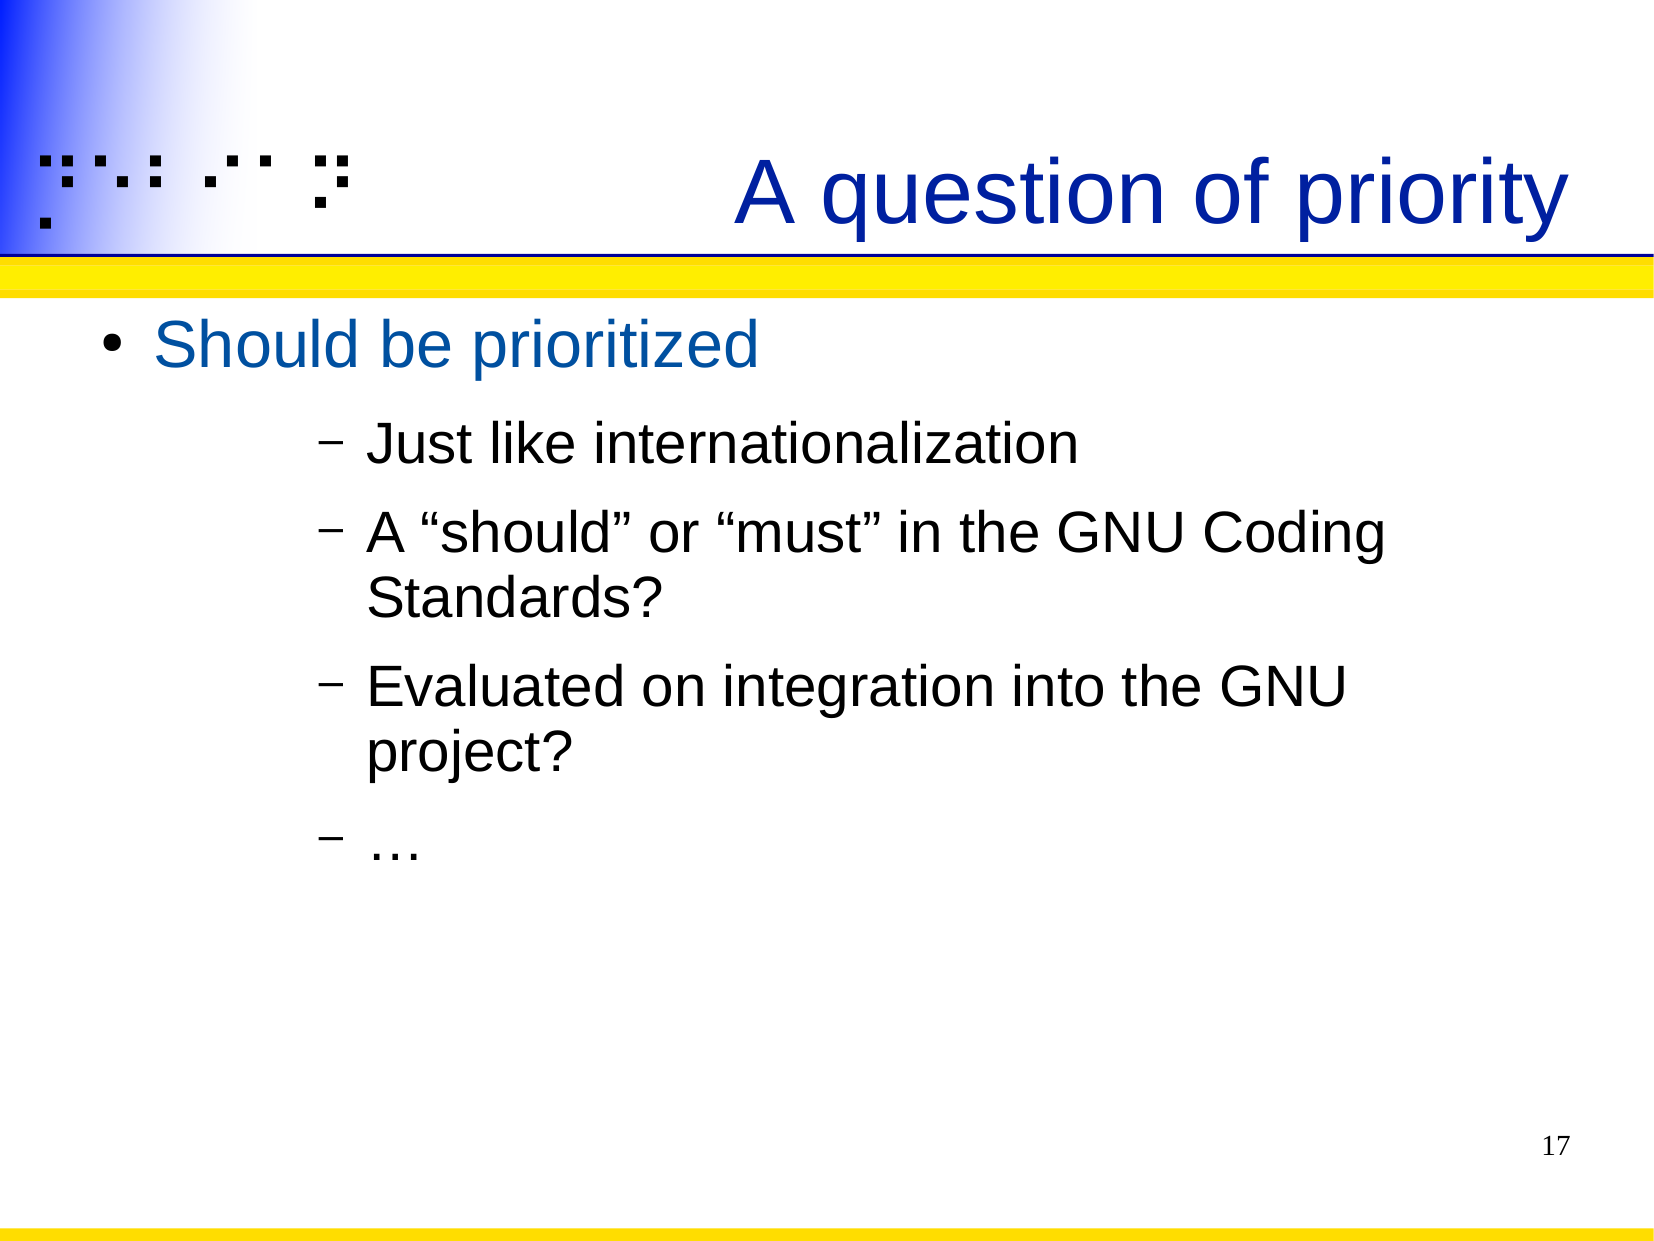

# A question of priority
Should be prioritized
Just like internationalization
A “should” or “must” in the GNU Coding Standards?
Evaluated on integration into the GNU project?
…
17